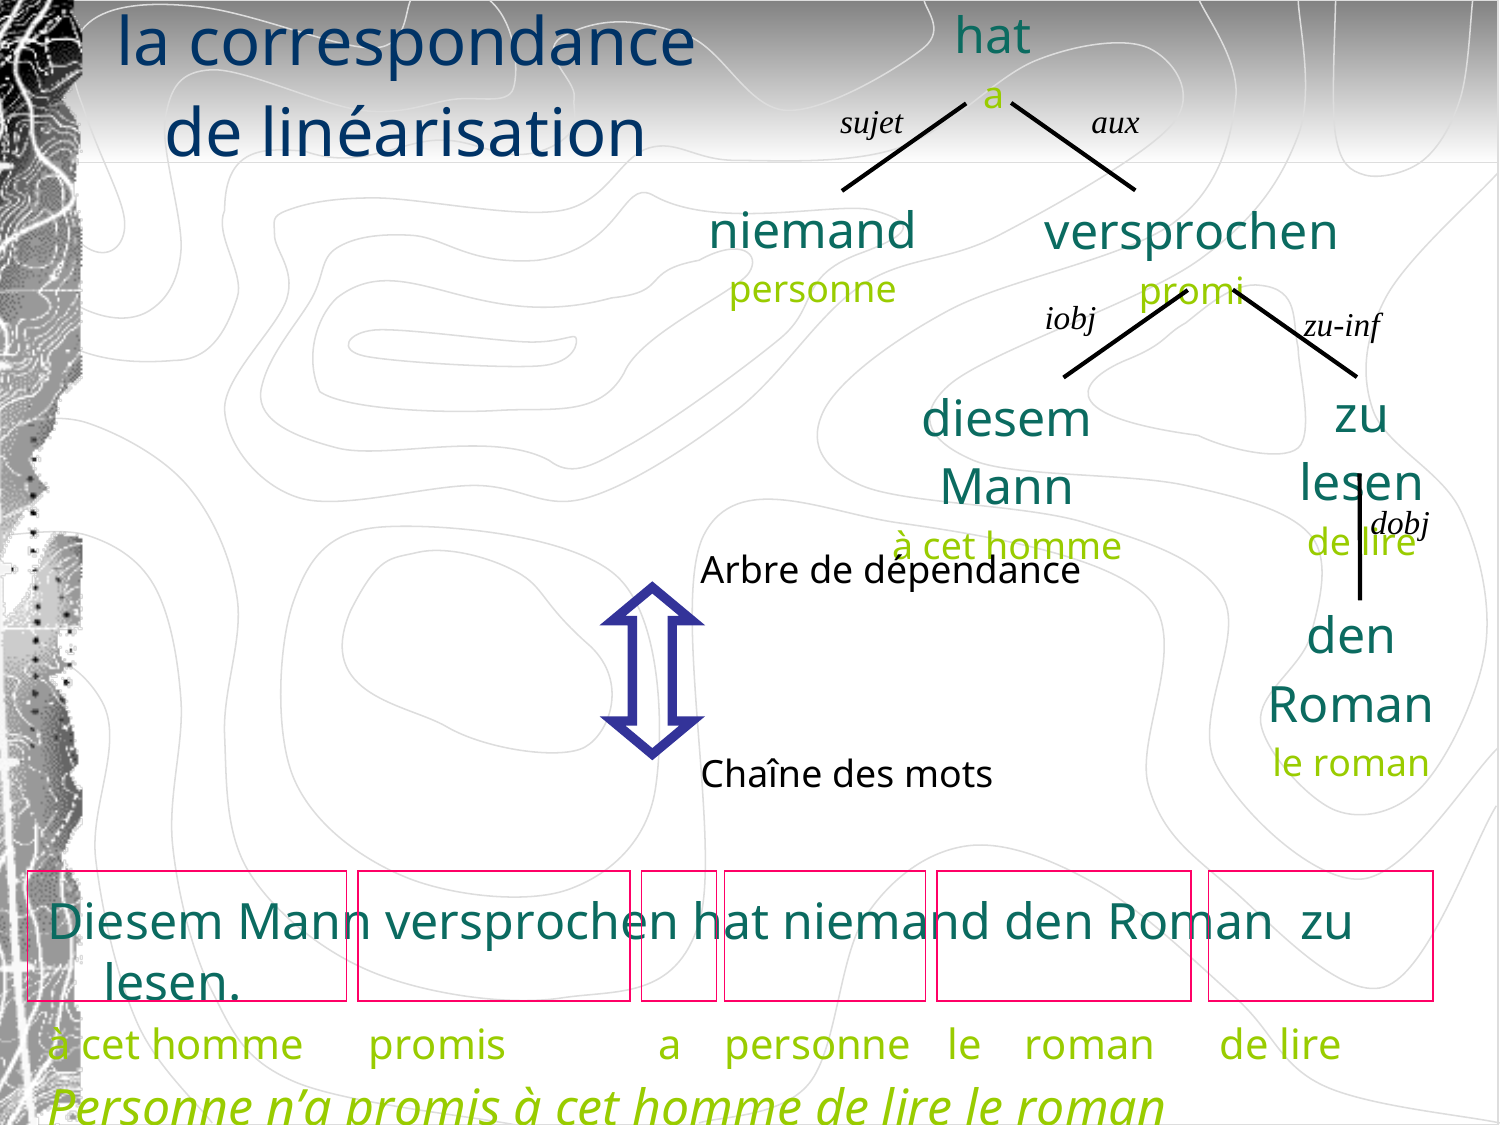

hat
a
sujet
aux
niemand
personne
versprochen
promi
iobj
zu-inf
zu lesen
de lire
diesem Mann
à cet homme
dobj
den Roman
le roman
# la correspondance de linéarisation
Arbre de dépendance
Chaîne des mots
Diesem Mann versprochen hat niemand den Roman zu lesen.
à cet homme 	 promis 	 a personne 	le roman de lire
Personne n’a promis à cet homme de lire le roman